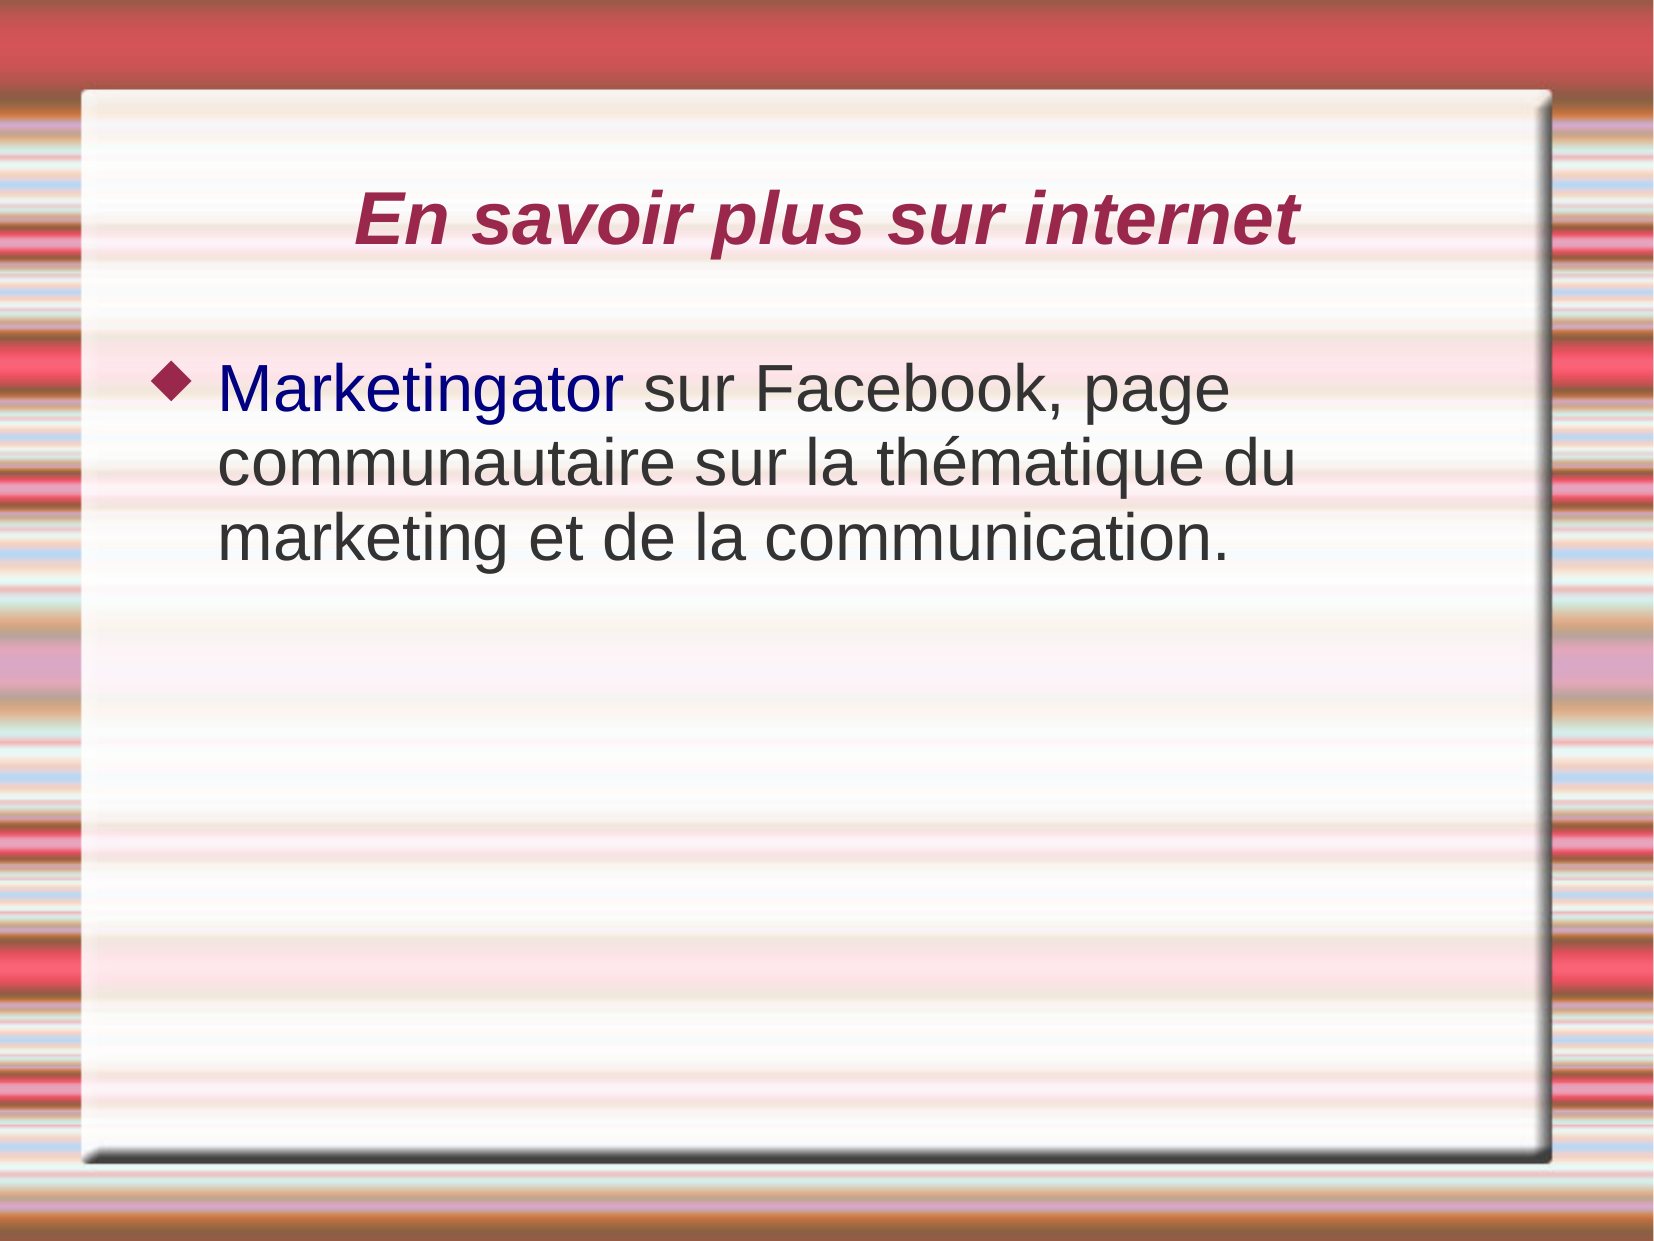

# En savoir plus sur internet
Marketingator sur Facebook, page communautaire sur la thématique du marketing et de la communication.